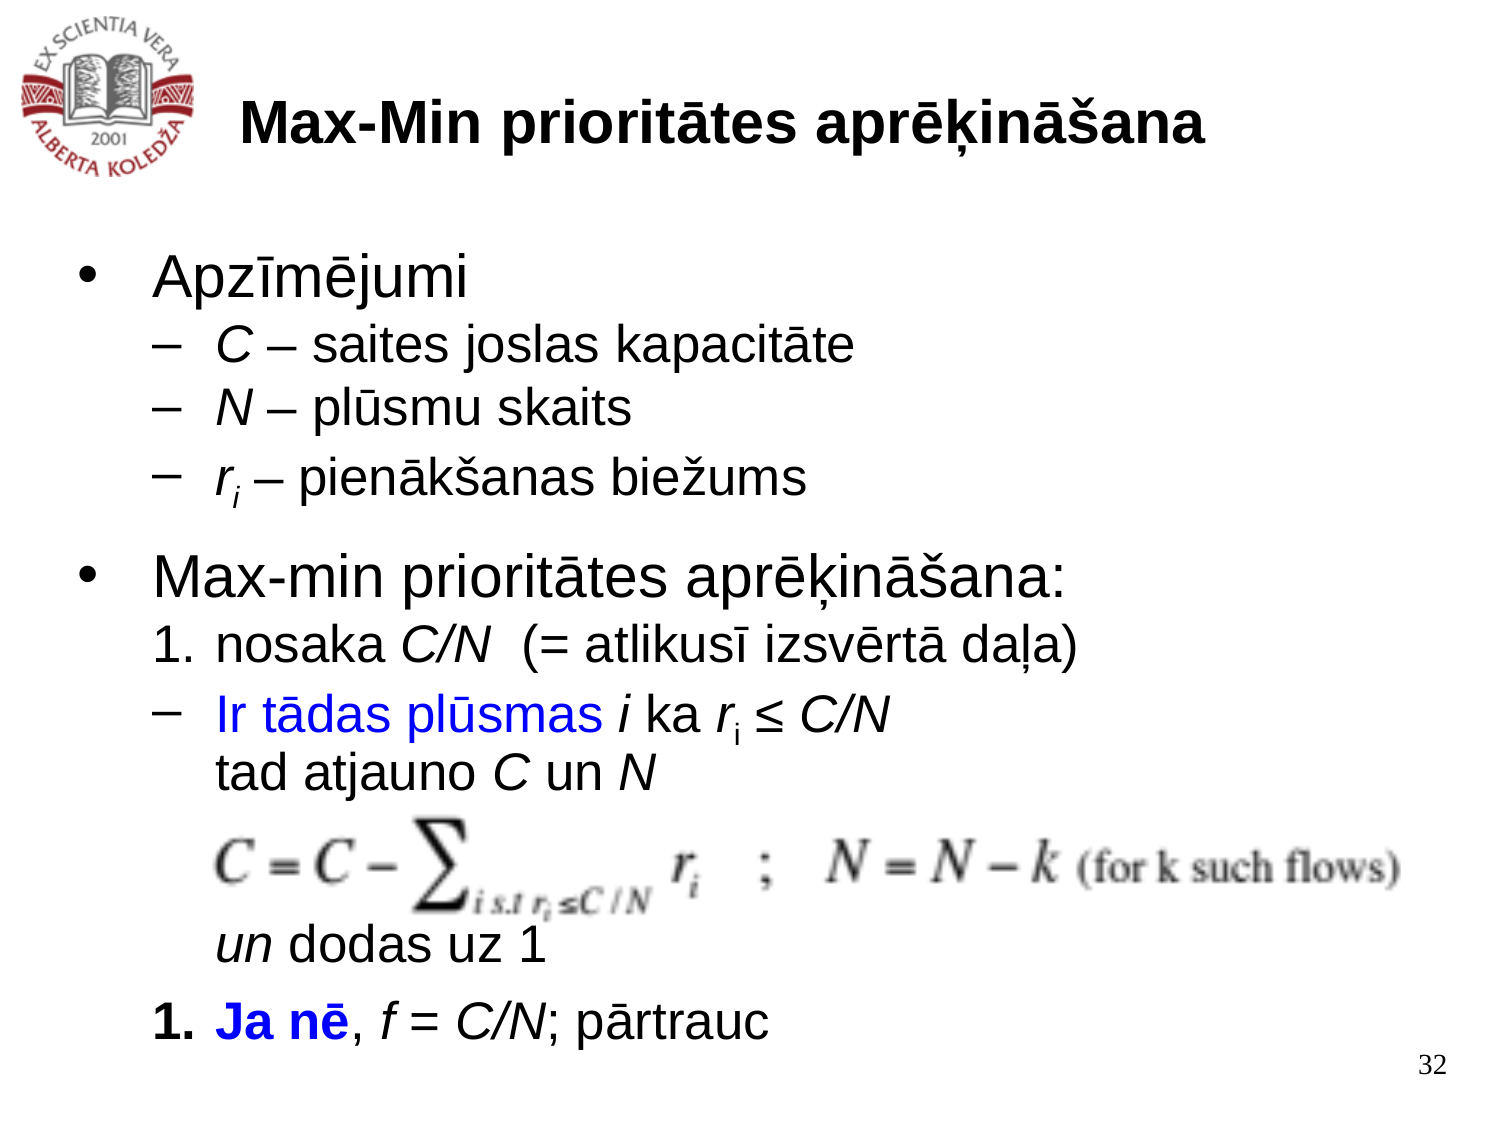

# Max-Min prioritātes aprēķināšana
Apzīmējumi
C – saites joslas kapacitāte
N – plūsmu skaits
ri – pienākšanas biežums
Max-min prioritātes aprēķināšana:
nosaka C/N (= atlikusī izsvērtā daļa)
Ir tādas plūsmas i ka ri ≤ C/N
tad atjauno C un N
un dodas uz 1
Ja nē, f = C/N; pārtrauc